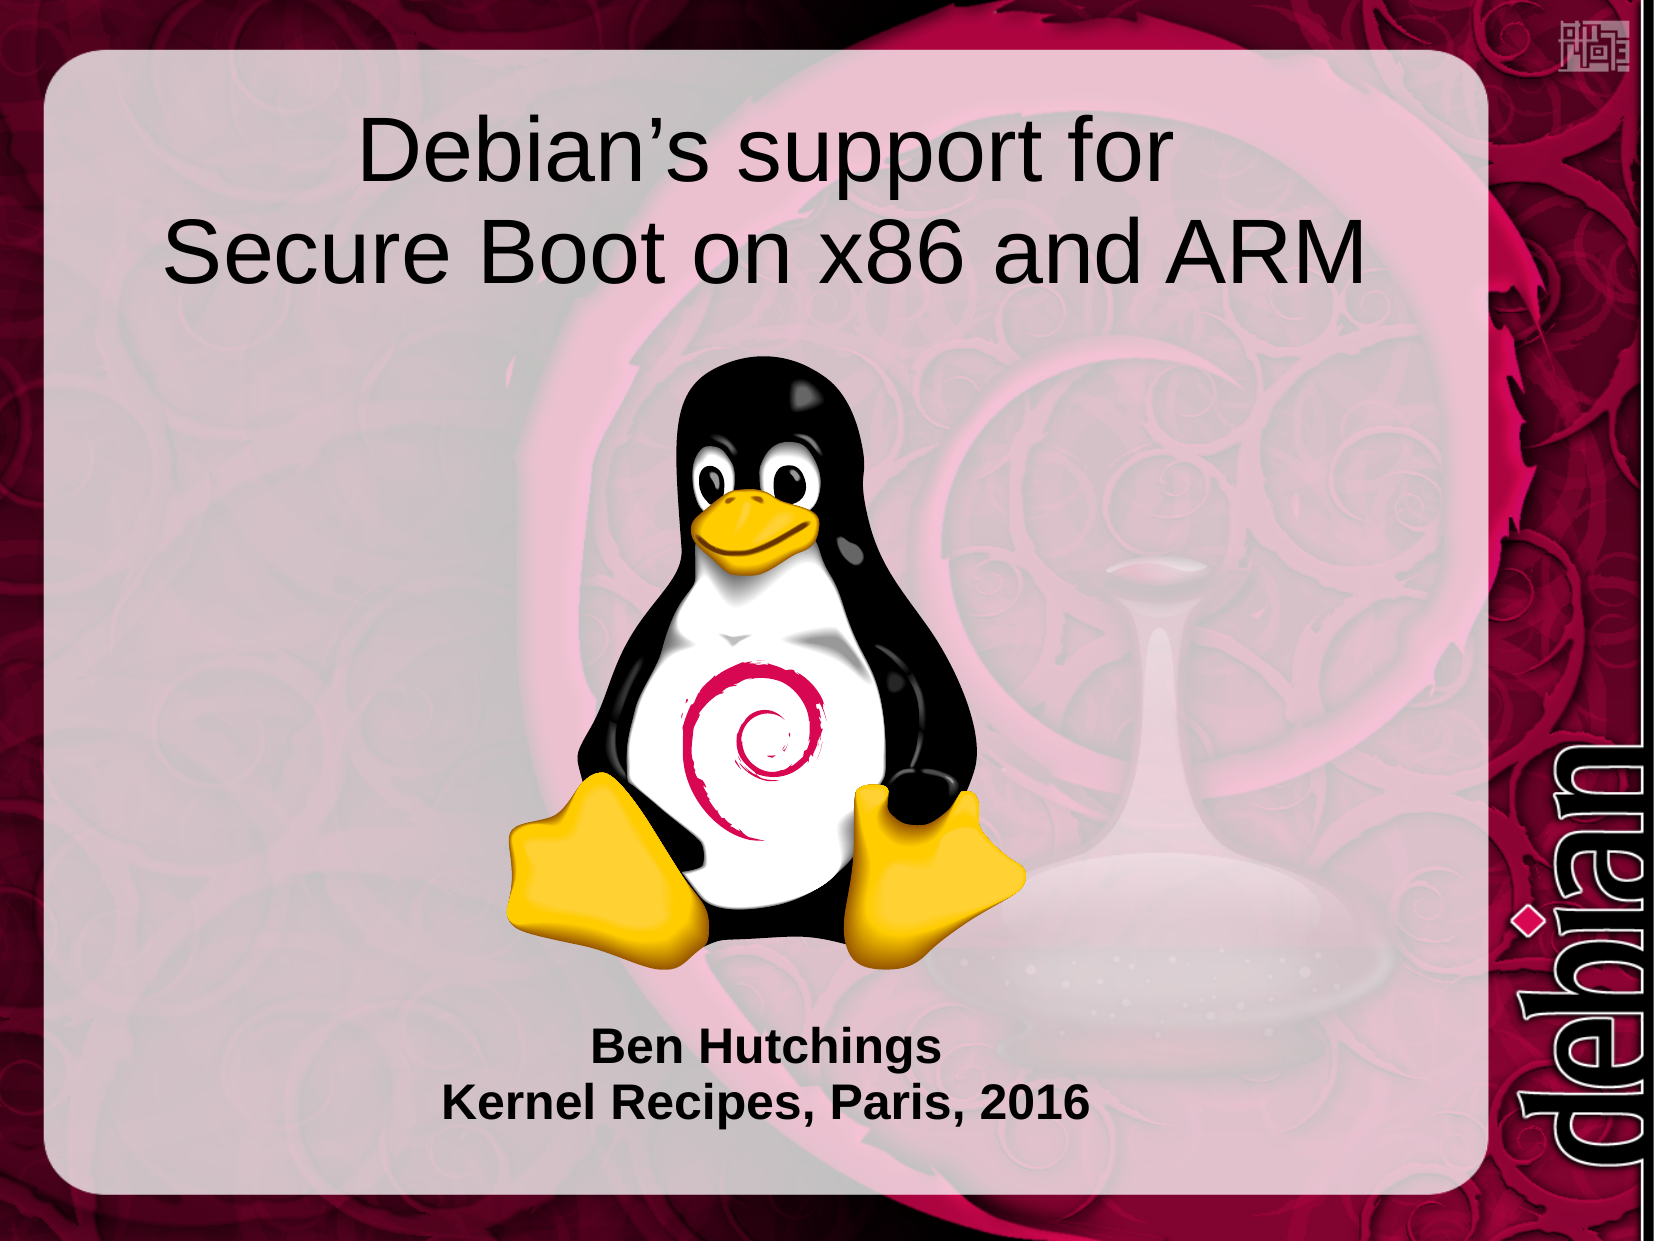

# Debian’s support for Secure Boot on x86 and ARM
Ben Hutchings
Kernel Recipes, Paris, 2016